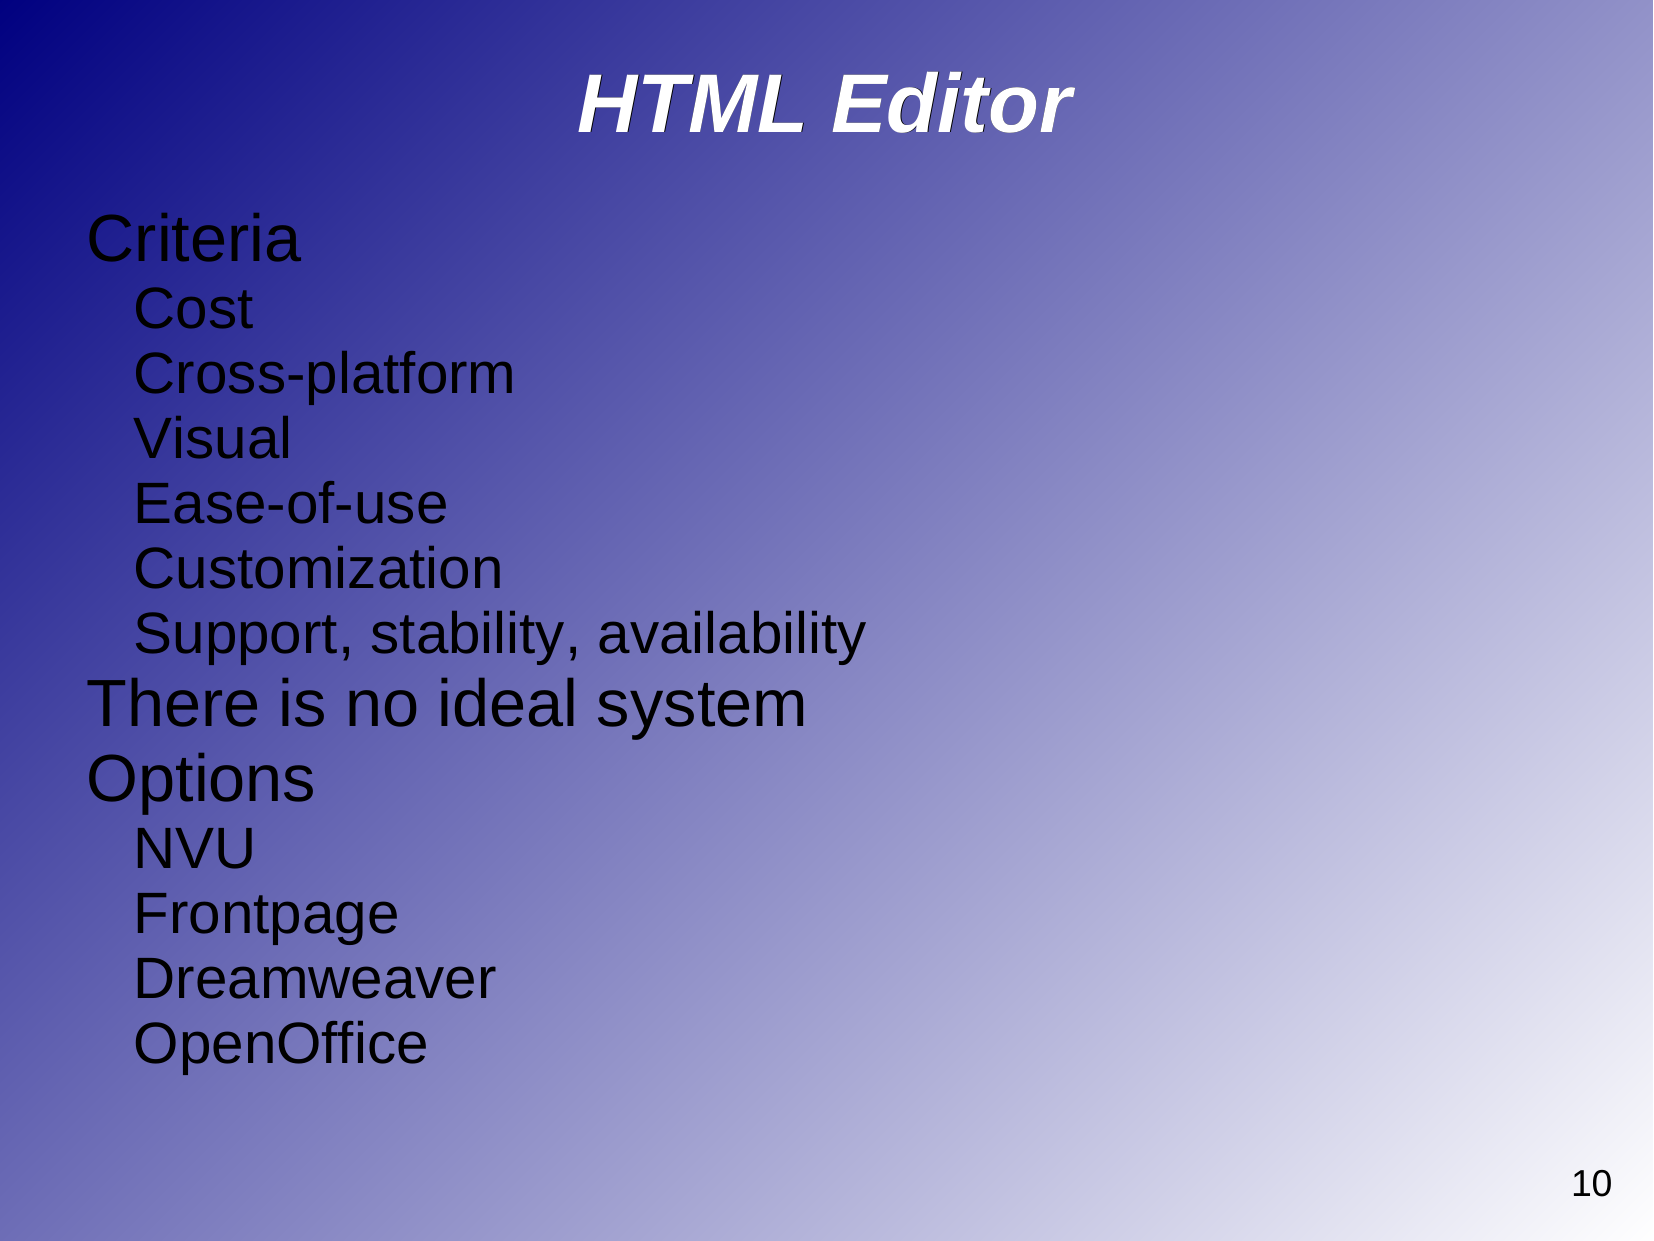

# HTML Editor
Criteria
Cost
Cross-platform
Visual
Ease-of-use
Customization
Support, stability, availability
There is no ideal system
Options
NVU
Frontpage
Dreamweaver
OpenOffice